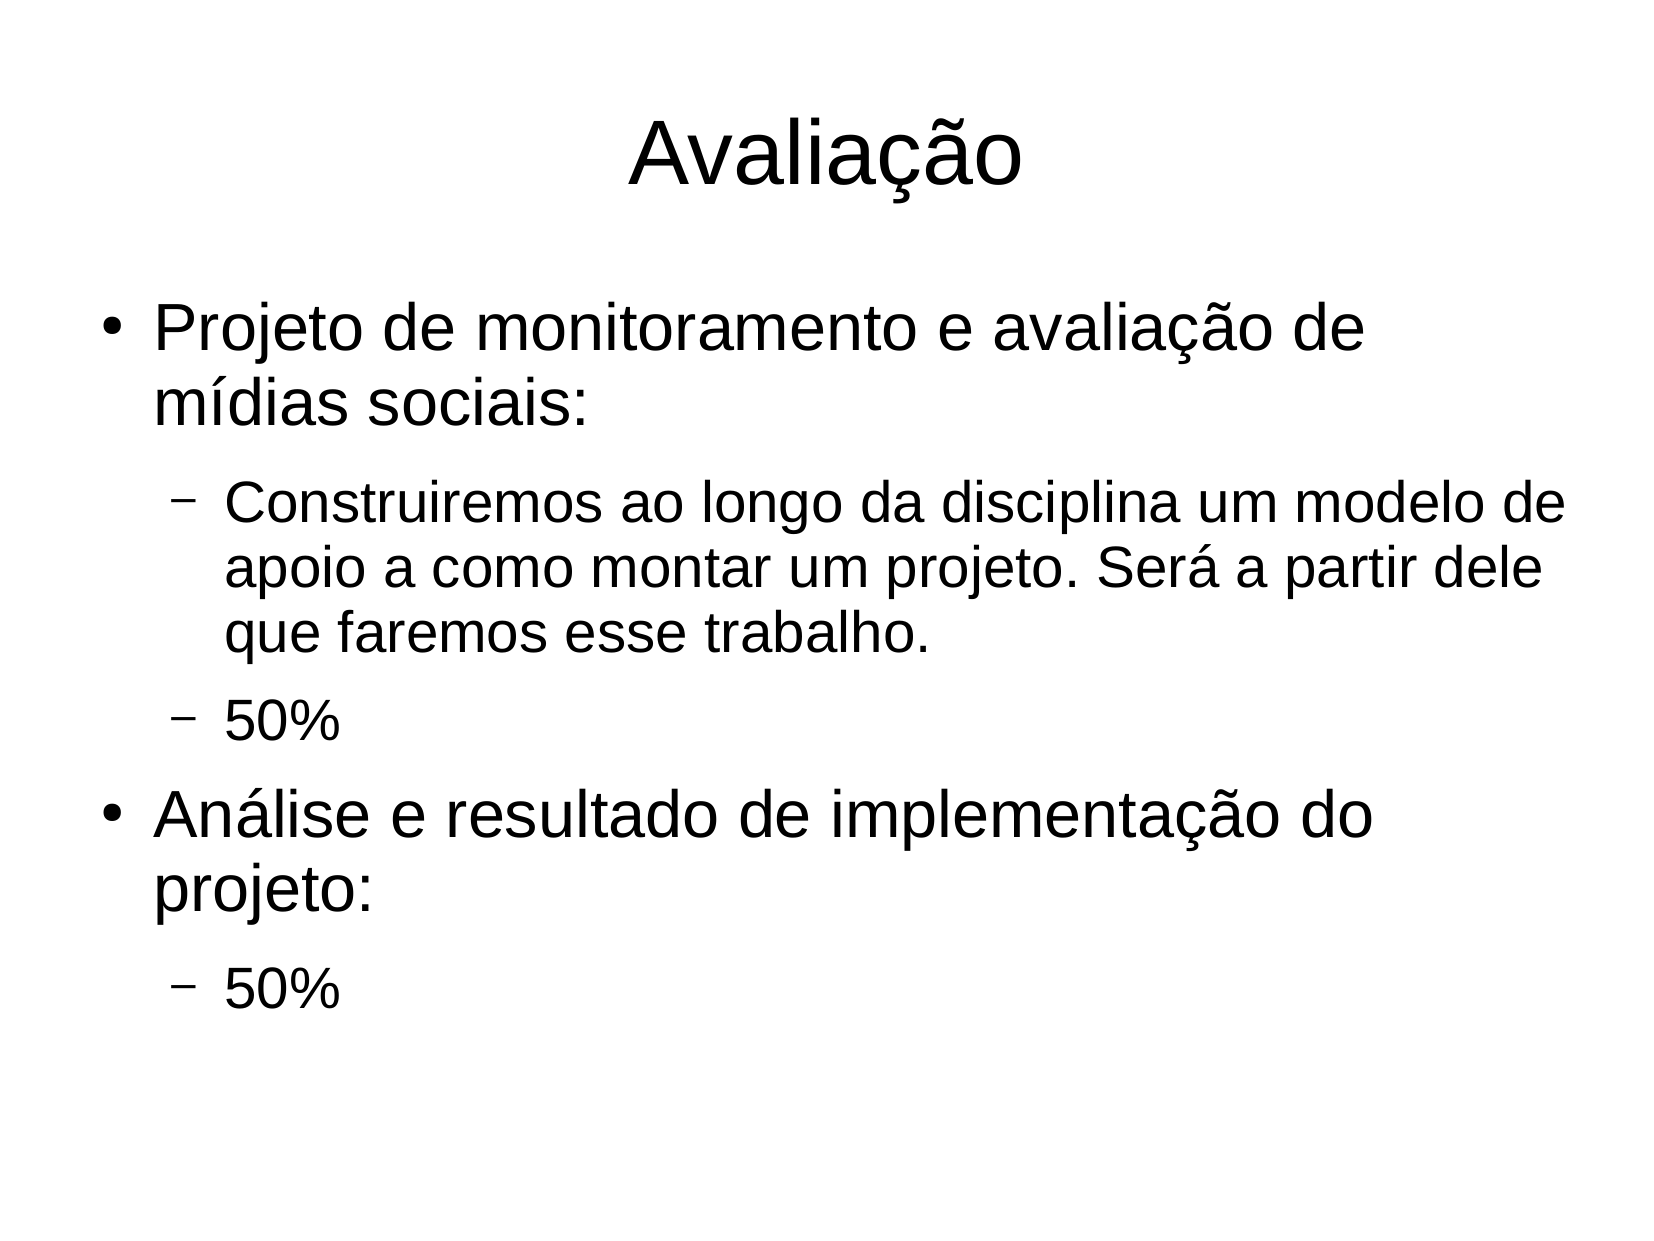

# Avaliação
Projeto de monitoramento e avaliação de mídias sociais:
Construiremos ao longo da disciplina um modelo de apoio a como montar um projeto. Será a partir dele que faremos esse trabalho.
50%
Análise e resultado de implementação do projeto:
50%